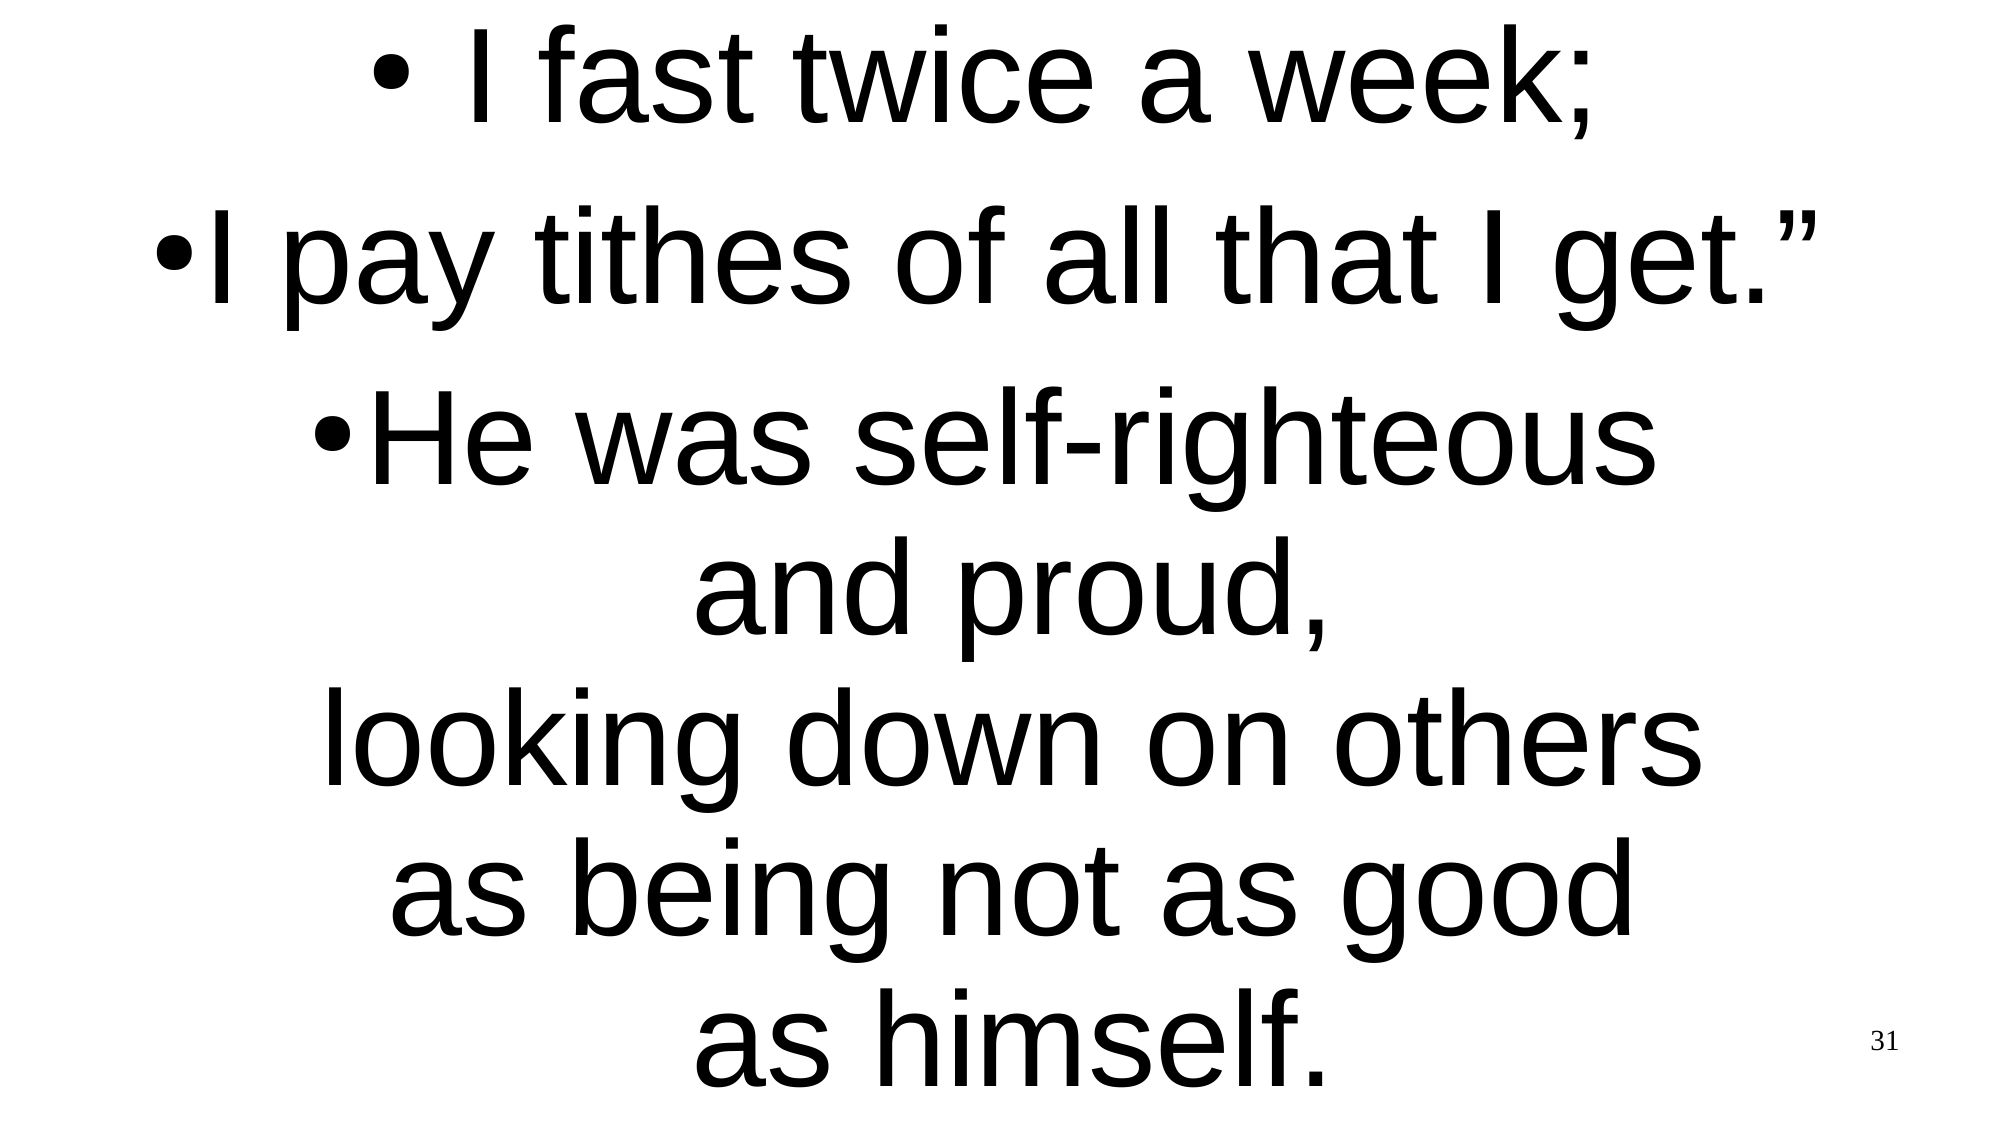

# I fast twice a week;
I pay tithes of all that I get.”
He was self-righteous
and proud,
looking down on others
as being not as good
as himself.
31